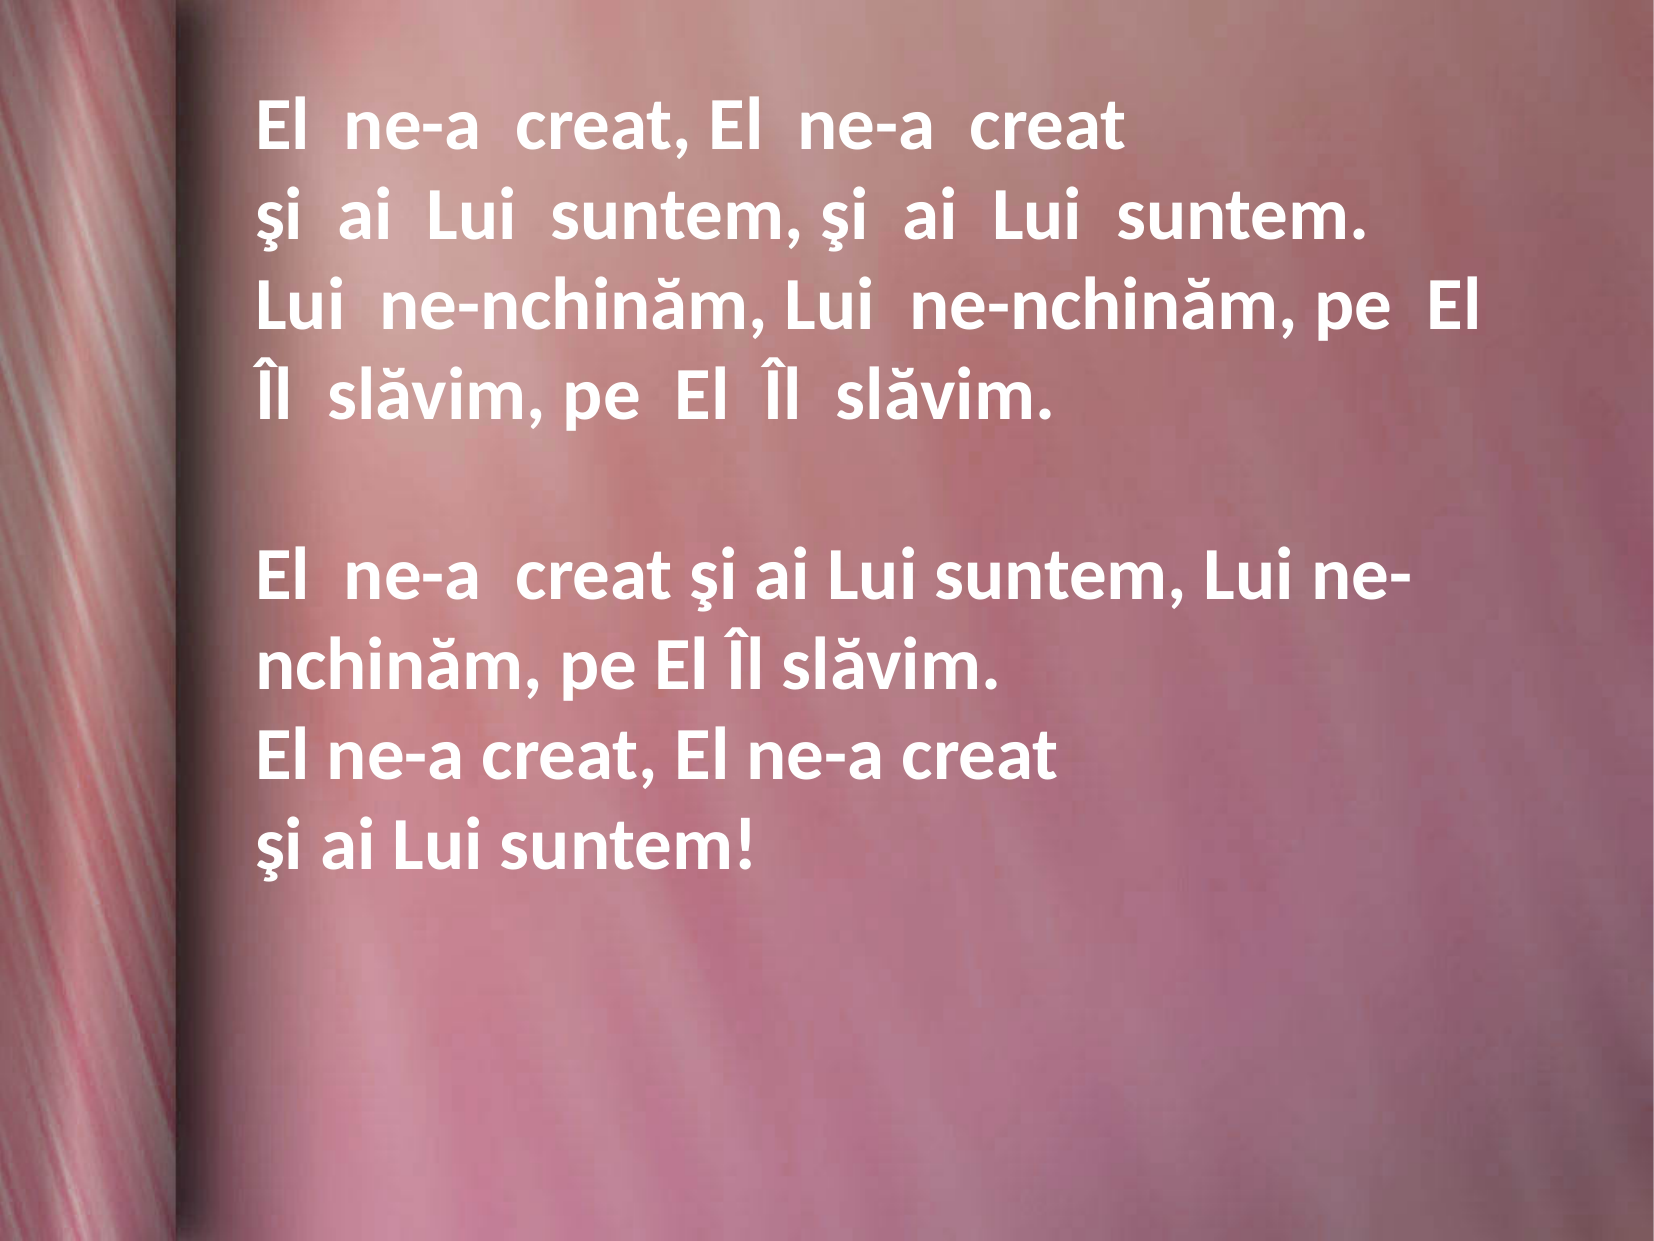

El ne-a creat, El ne-a creat
şi ai Lui suntem, şi ai Lui suntem.
Lui ne-nchinăm, Lui ne-nchinăm, pe El Îl slăvim, pe El Îl slăvim.
El ne-a creat şi ai Lui suntem, Lui ne-nchinăm, pe El Îl slăvim.
El ne-a creat, El ne-a creat
şi ai Lui suntem!